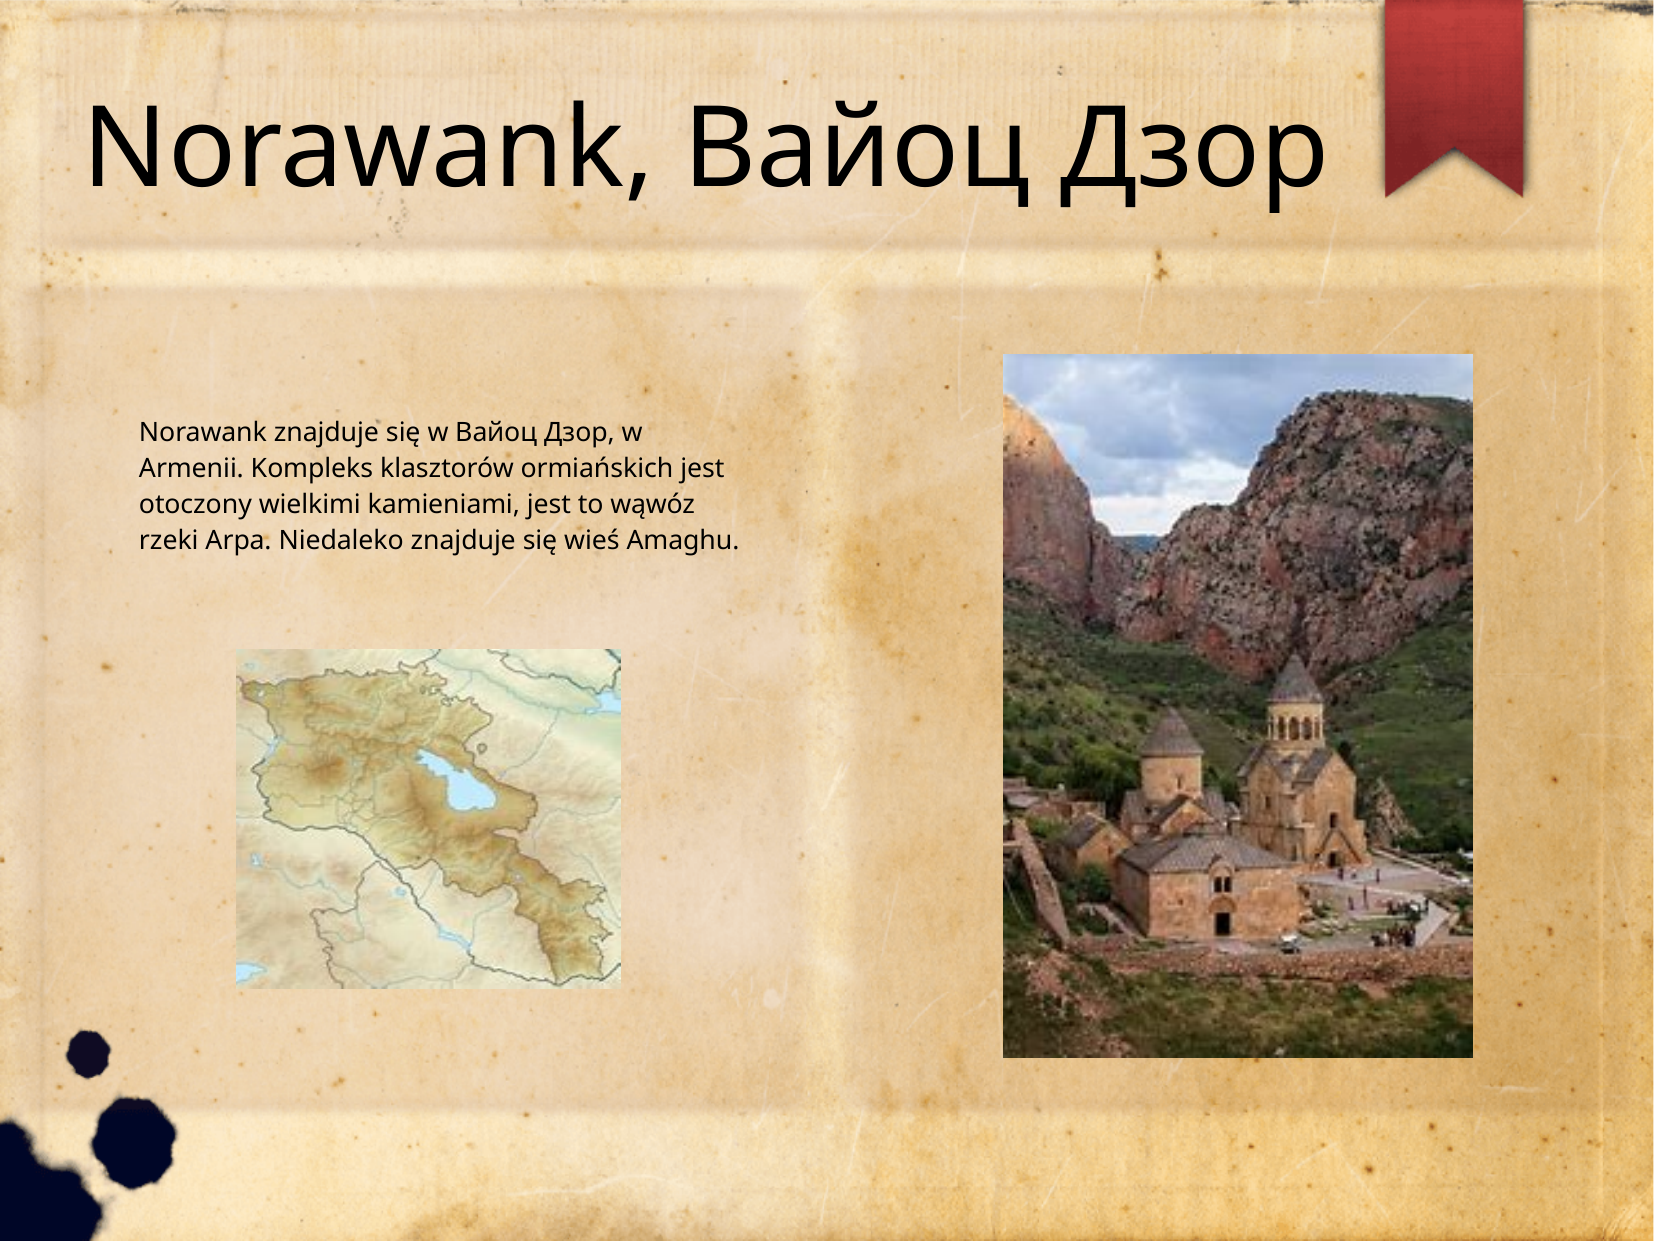

# Norawank, Вайоц Дзор
Norawank znajduje się w Вайоц Дзор, w Armenii. Kompleks klasztorów ormiańskich jest otoczony wielkimi kamieniami, jest to wąwóz rzeki Arpa. Niedaleko znajduje się wieś Amaghu.